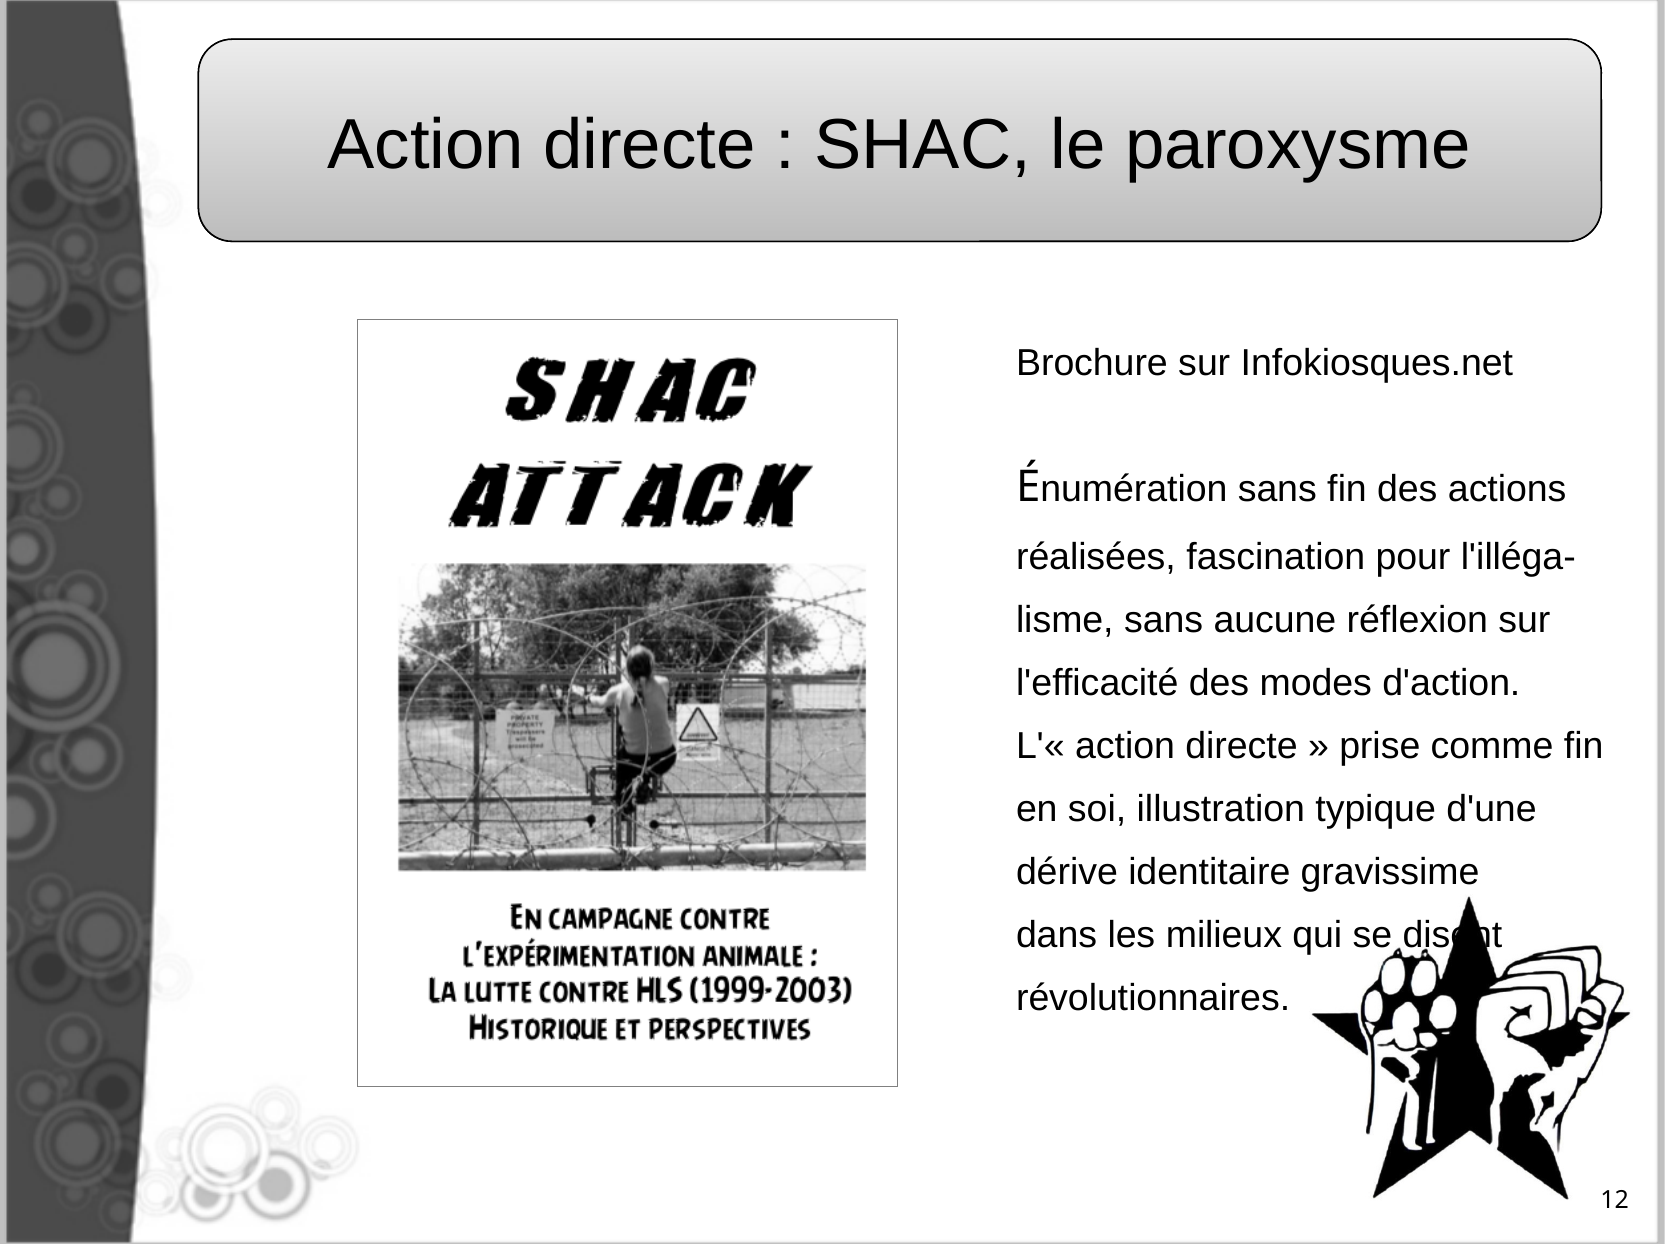

Action directe : SHAC, le paroxysme
Raté sur la chasse
Brochure sur Infokiosques.net
Énumération sans fin des actions
réalisées, fascination pour l'illéga-
lisme, sans aucune réflexion sur
l'efficacité des modes d'action.
L'« action directe » prise comme fin
en soi, illustration typique d'une
dérive identitaire gravissime
dans les milieux qui se disent
révolutionnaires.